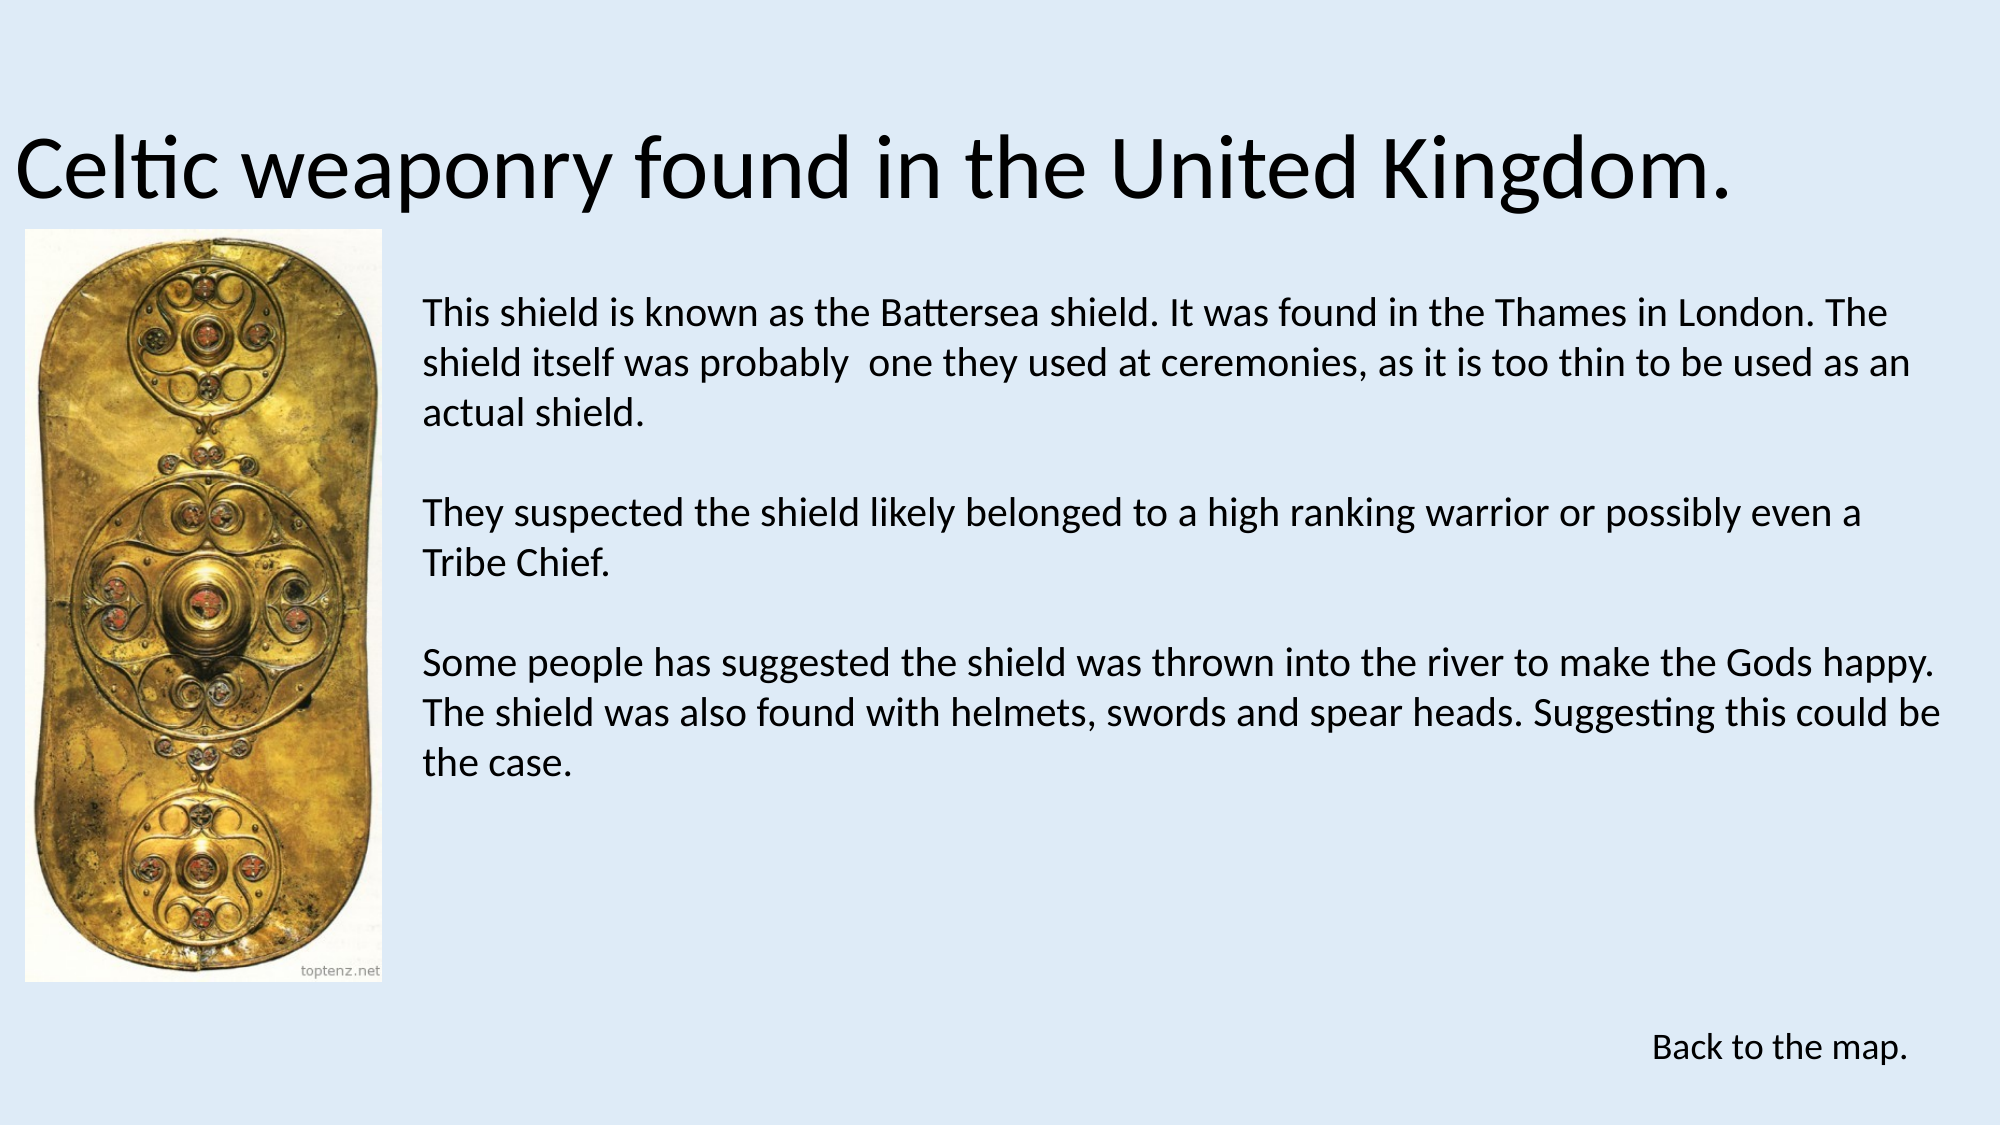

# Celtic weaponry found in the United Kingdom.
This shield is known as the Battersea shield. It was found in the Thames in London. The shield itself was probably one they used at ceremonies, as it is too thin to be used as an actual shield.
They suspected the shield likely belonged to a high ranking warrior or possibly even a Tribe Chief.
Some people has suggested the shield was thrown into the river to make the Gods happy. The shield was also found with helmets, swords and spear heads. Suggesting this could be the case.
Back to the map.